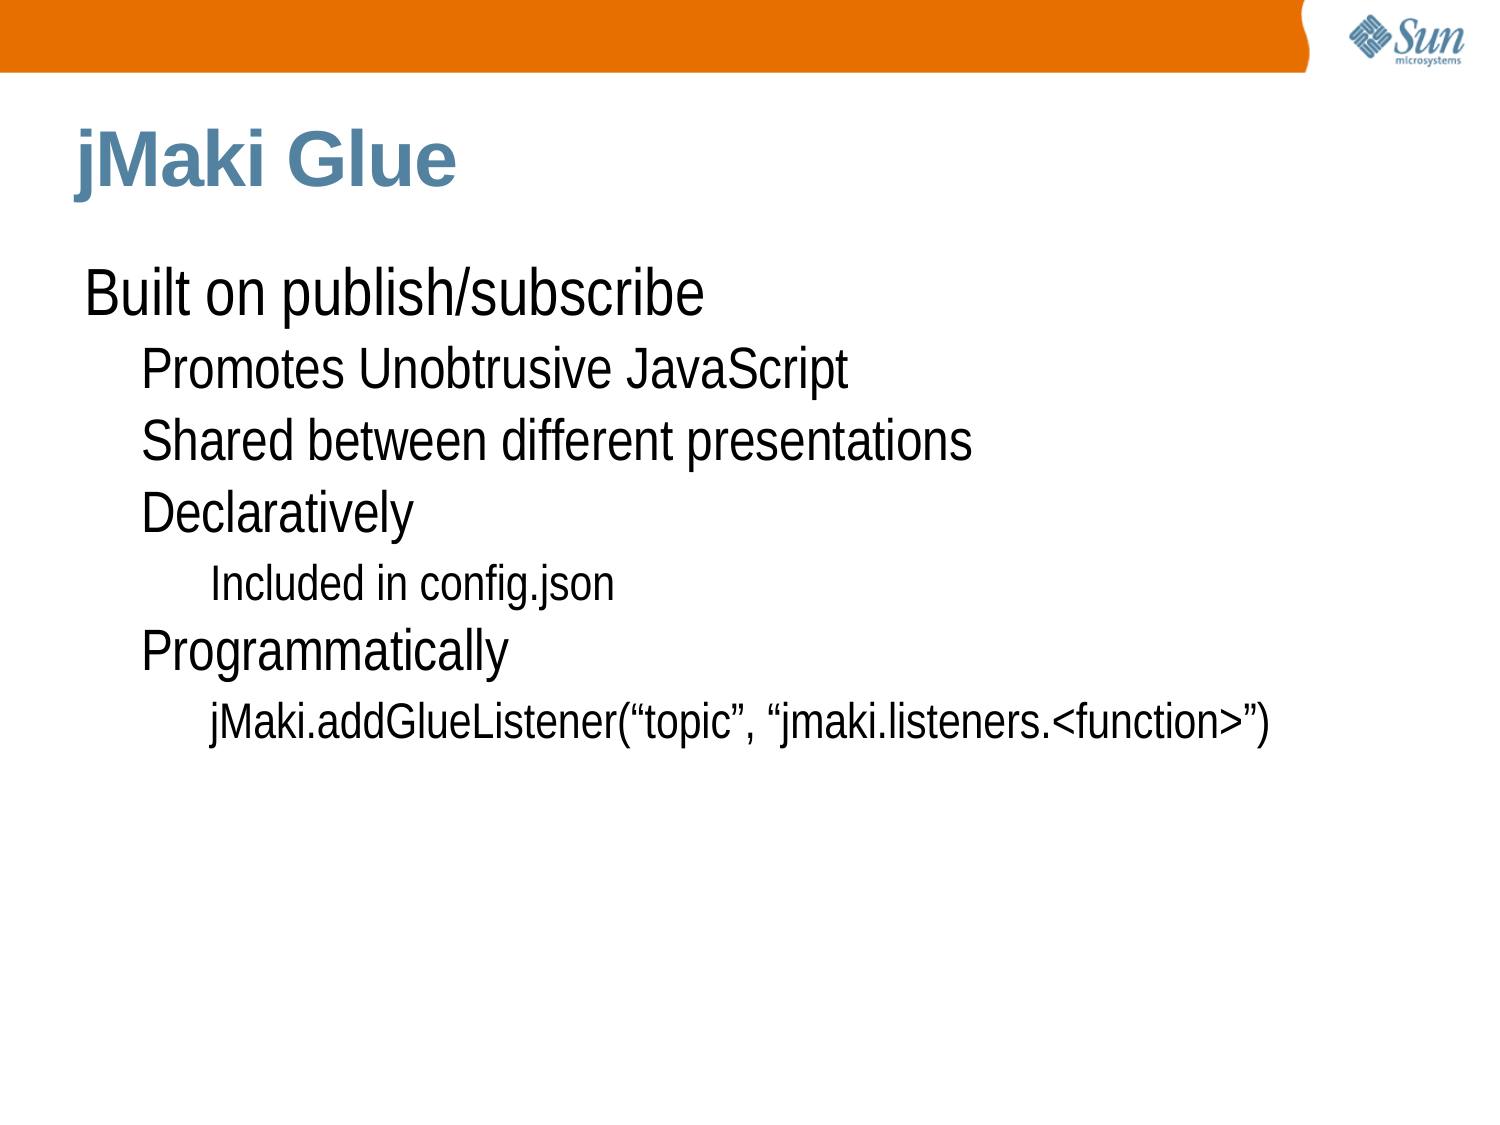

# jMaki Glue
Built on publish/subscribe
Promotes Unobtrusive JavaScript
Shared between different presentations
Declaratively
Included in config.json
Programmatically
jMaki.addGlueListener(“topic”, “jmaki.listeners.<function>”)